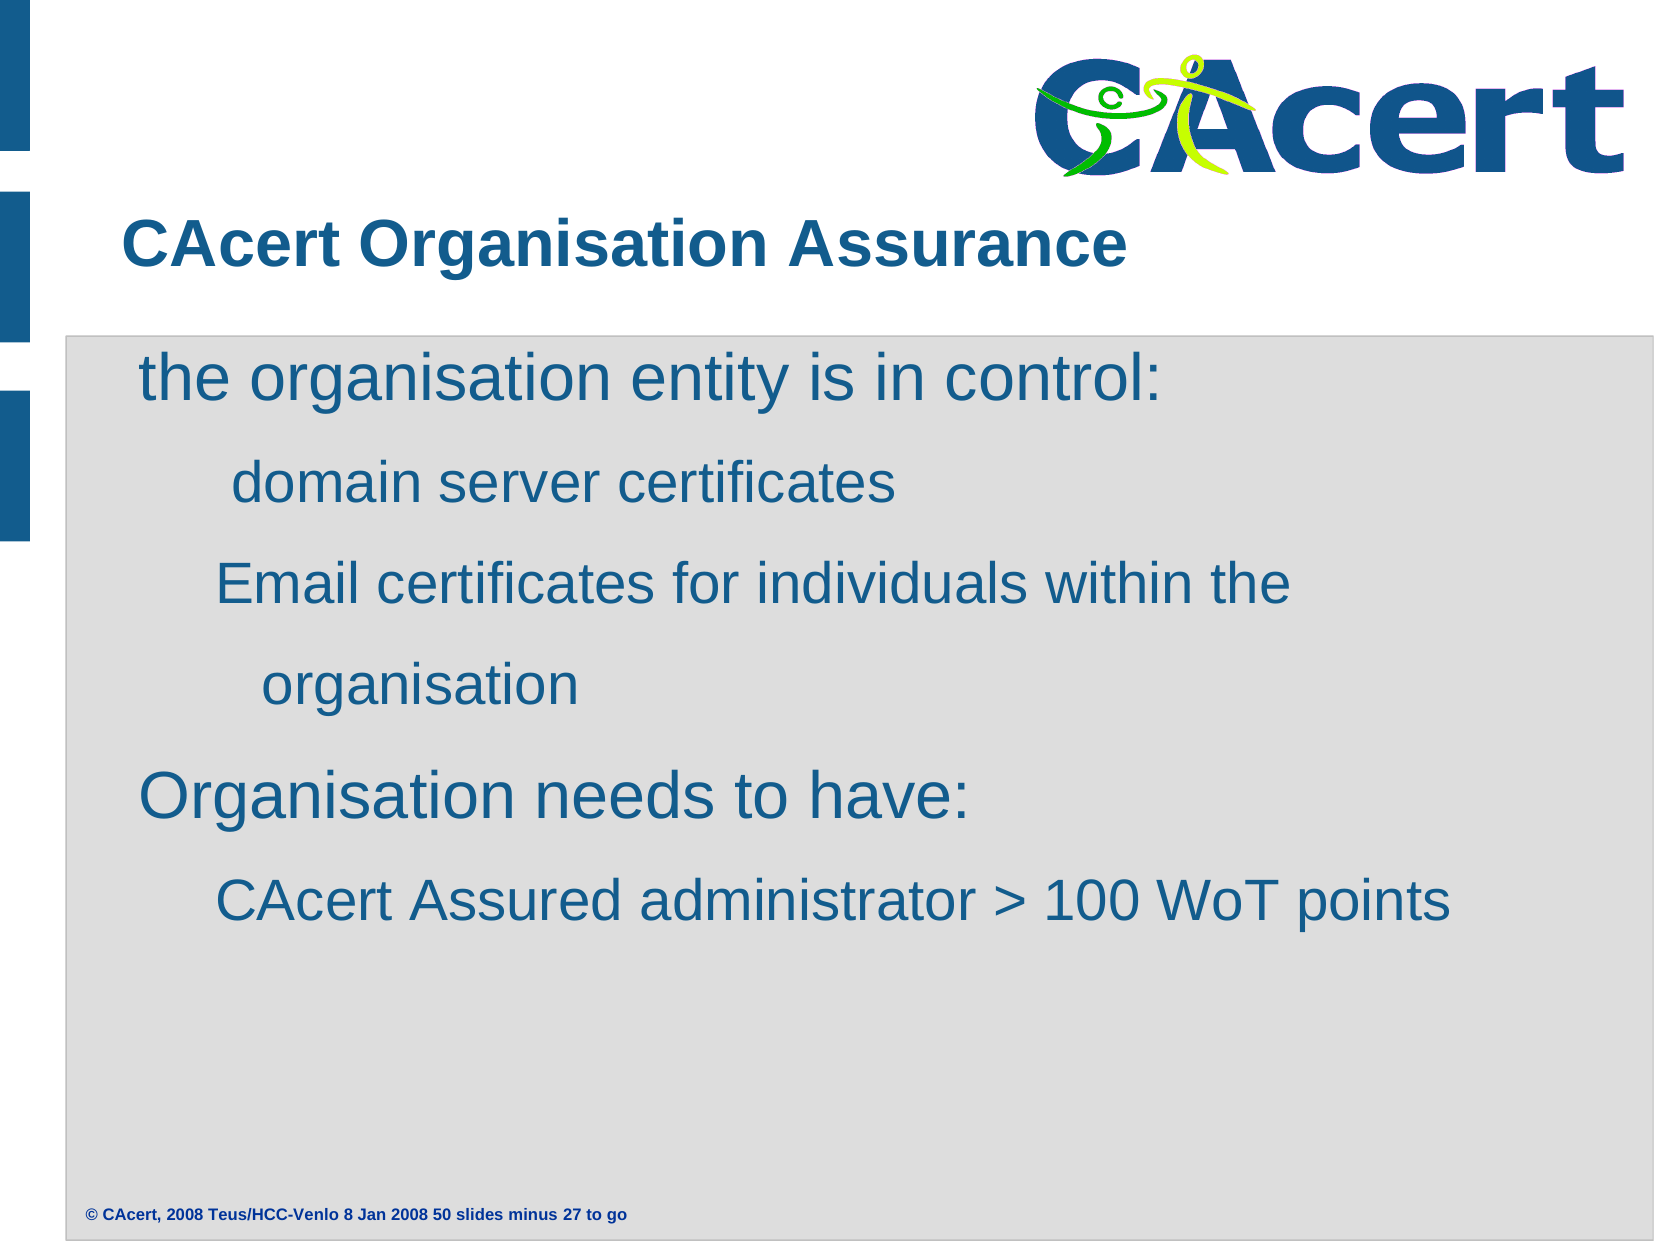

# CAcert Organisation Assurance
the organisation entity is in control:
 domain server certificates
Email certificates for individuals within the organisation
Organisation needs to have:
CAcert Assured administrator > 100 WoT points